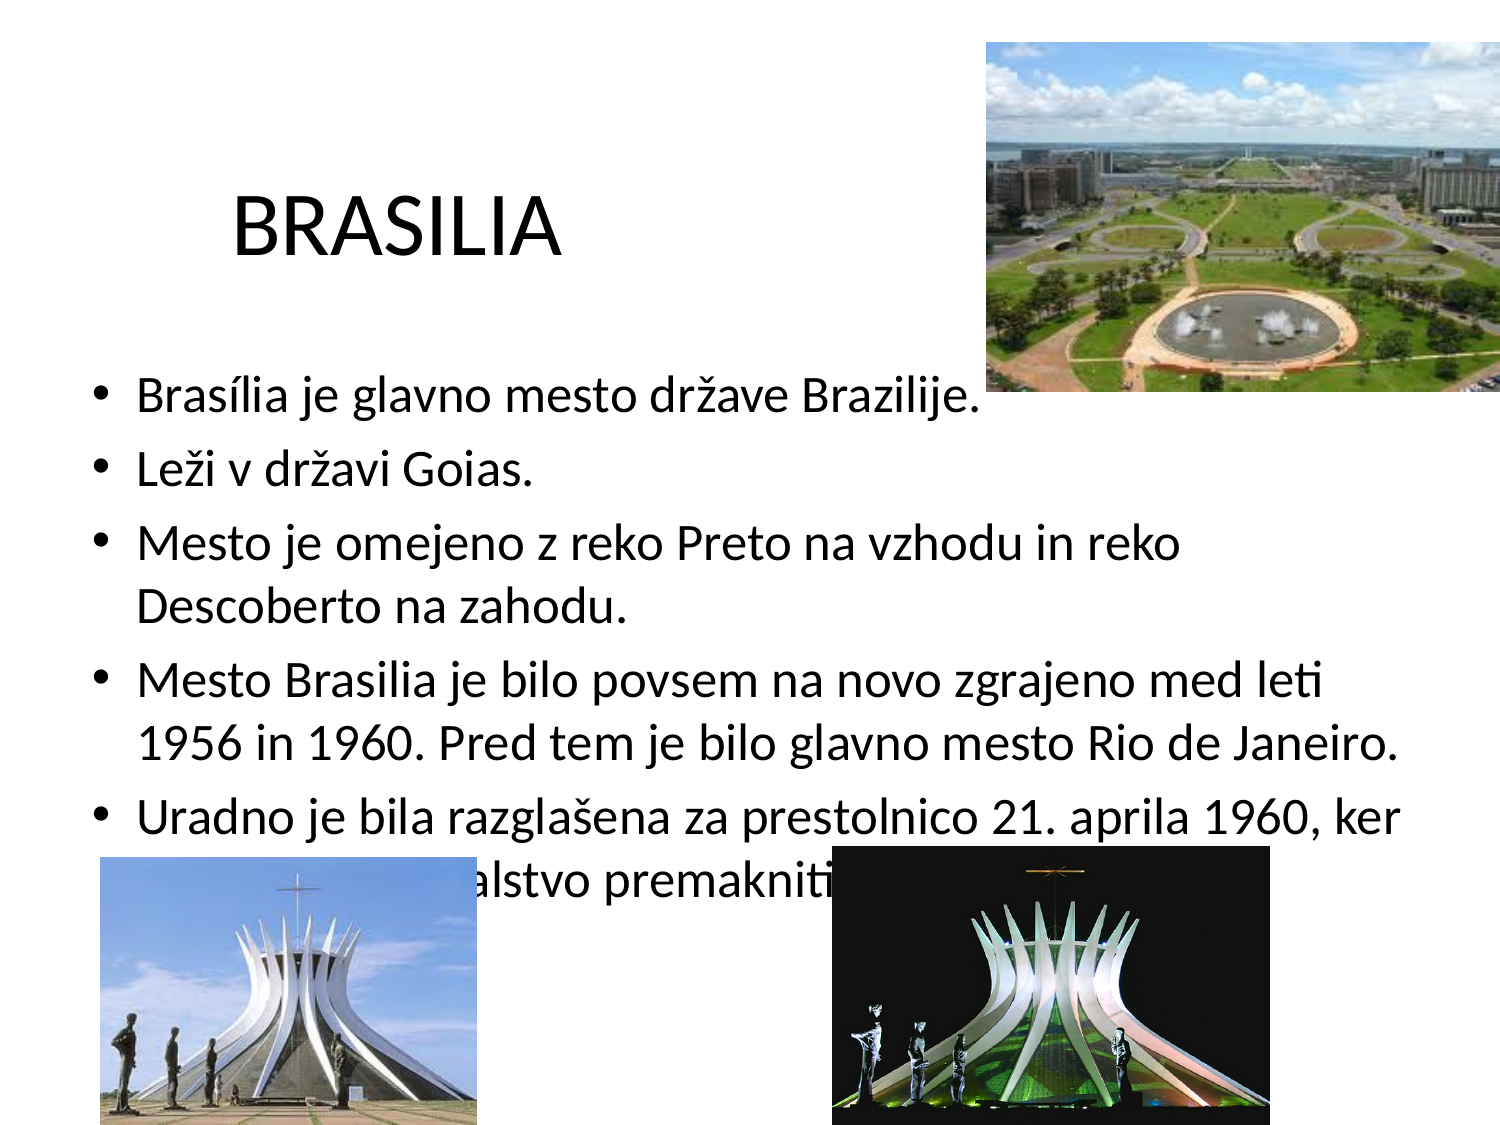

# BRASILIA
Brasília je glavno mesto države Brazilije.
Leži v državi Goias.
Mesto je omejeno z reko Preto na vzhodu in reko Descoberto na zahodu.
Mesto Brasilia je bilo povsem na novo zgrajeno med leti 1956 in 1960. Pred tem je bilo glavno mesto Rio de Janeiro.
Uradno je bila razglašena za prestolnico 21. aprila 1960, ker so hoteli prebivalstvo premakniti v notranjost države.